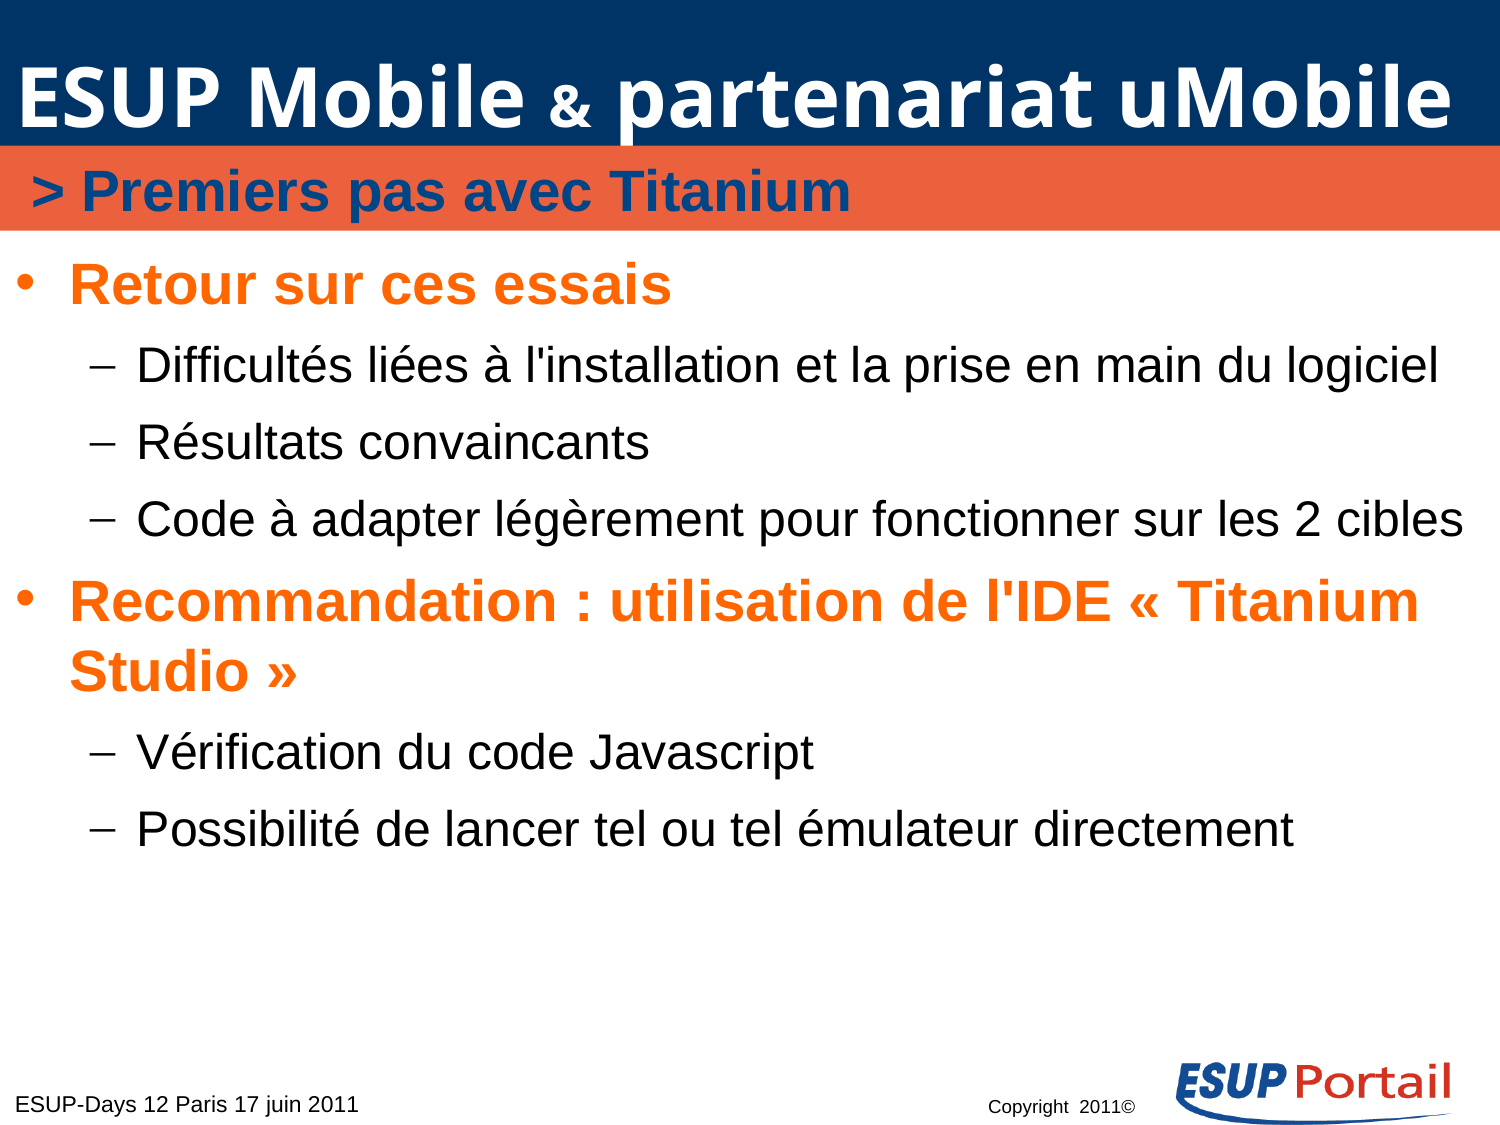

ESUP Mobile & partenariat uMobile
 > Premiers pas avec Titanium
Retour sur ces essais
Difficultés liées à l'installation et la prise en main du logiciel
Résultats convaincants
Code à adapter légèrement pour fonctionner sur les 2 cibles
Recommandation : utilisation de l'IDE « Titanium Studio »
Vérification du code Javascript
Possibilité de lancer tel ou tel émulateur directement
ESUP-Days 12 Paris 17 juin 2011